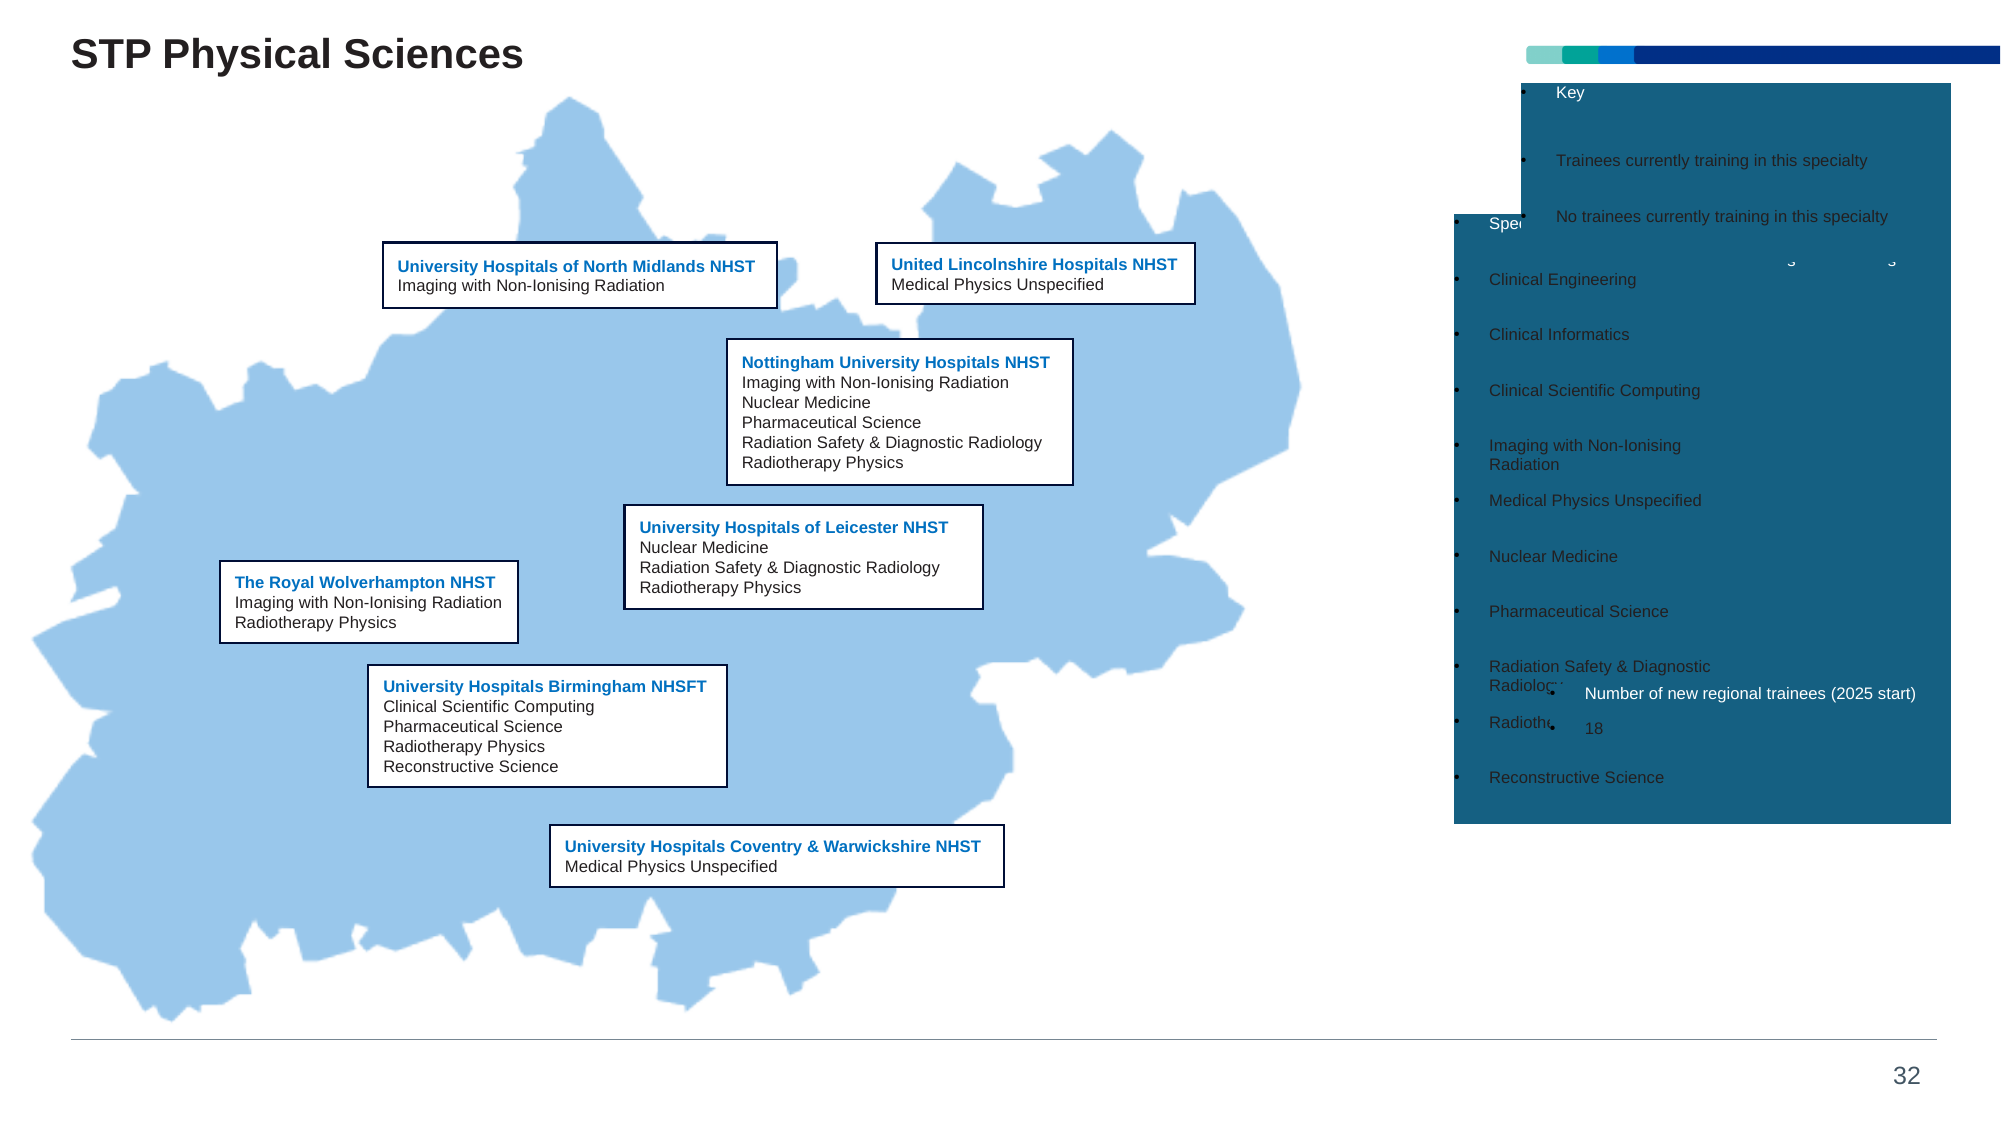

# STP Physical Sciences
| Key | |
| --- | --- |
| Trainees currently training in this specialty | |
| No trainees currently training in this specialty | |
| Specialty | West Midlands | East Midlands |
| --- | --- | --- |
| Clinical Engineering | | |
| Clinical Informatics | | |
| Clinical Scientific Computing | | |
| Imaging with Non-Ionising Radiation | | |
| Medical Physics Unspecified | | |
| Nuclear Medicine | | |
| Pharmaceutical Science | | |
| Radiation Safety & Diagnostic Radiology | | |
| Radiotherapy Physics | | |
| Reconstructive Science | | |
University Hospitals of North Midlands NHST
Imaging with Non-Ionising Radiation
United Lincolnshire Hospitals NHST
Medical Physics Unspecified
Nottingham University Hospitals NHST
Imaging with Non-Ionising Radiation
Nuclear Medicine
Pharmaceutical Science
Radiation Safety & Diagnostic Radiology
Radiotherapy Physics
University Hospitals of Leicester NHST
Nuclear Medicine
Radiation Safety & Diagnostic Radiology
Radiotherapy Physics
The Royal Wolverhampton NHST
Imaging with Non-Ionising Radiation
Radiotherapy Physics
University Hospitals Birmingham NHSFT
Clinical Scientific Computing
Pharmaceutical Science
Radiotherapy Physics
Reconstructive Science
| Number of new regional trainees (2025 start) |
| --- |
| 18 |
University Hospitals Coventry & Warwickshire NHST
Medical Physics Unspecified